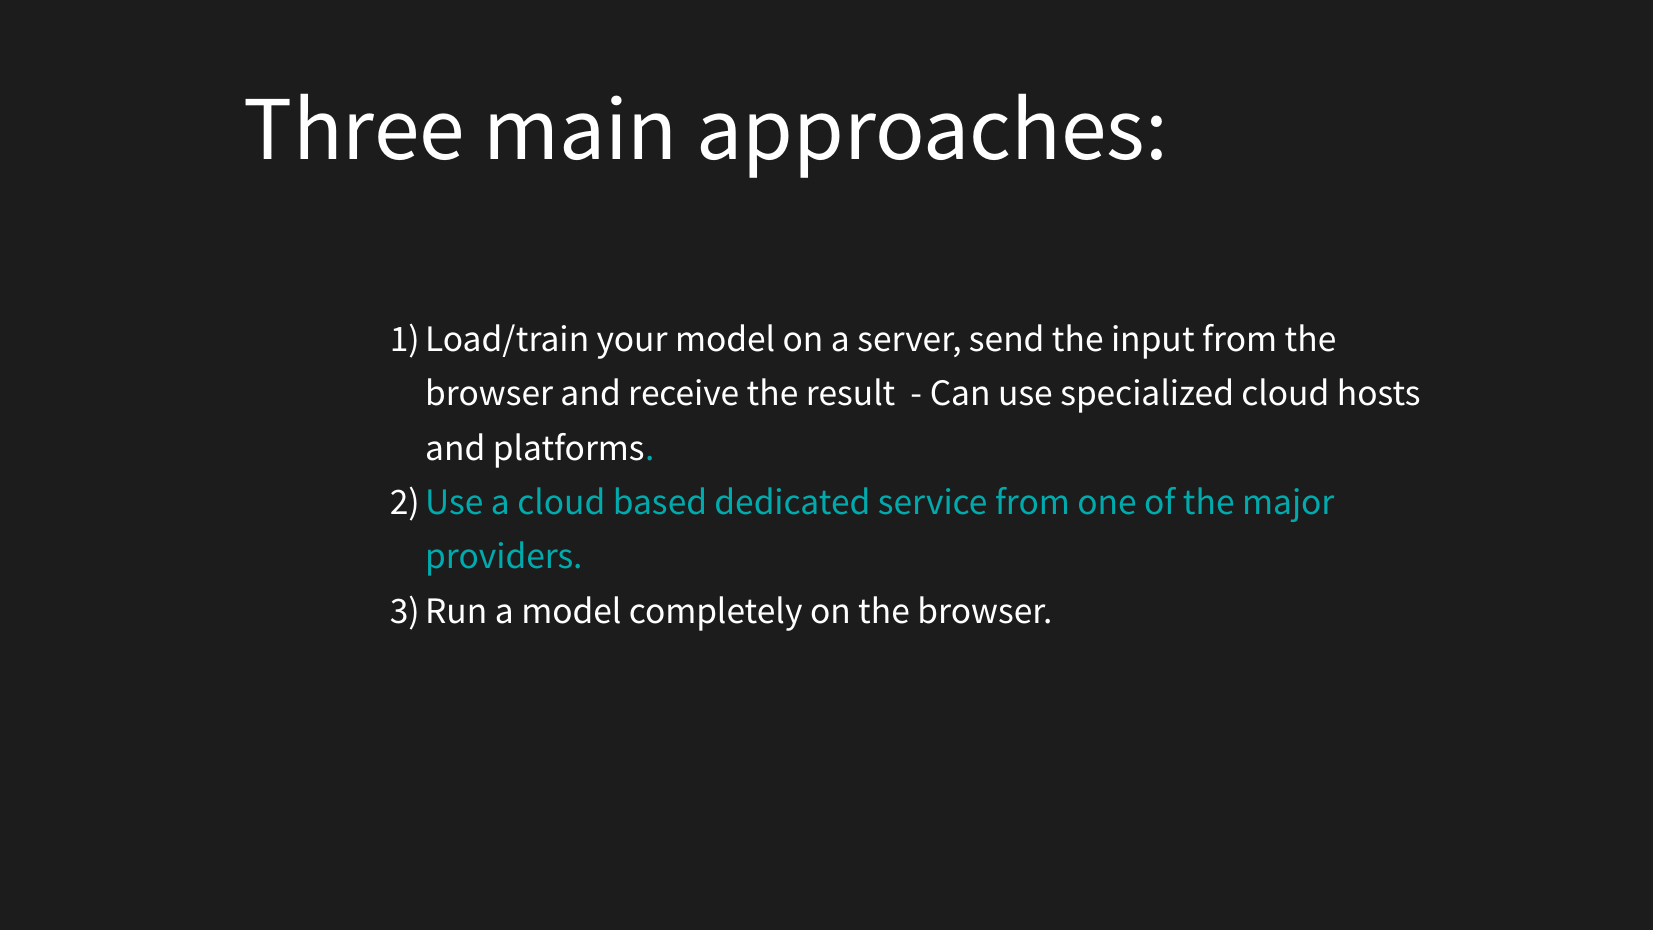

# Three main approaches:
Load/train your model on a server, send the input from the browser and receive the result - Can use specialized cloud hosts and platforms.
Use a cloud based dedicated service from one of the major providers.
Run a model completely on the browser.